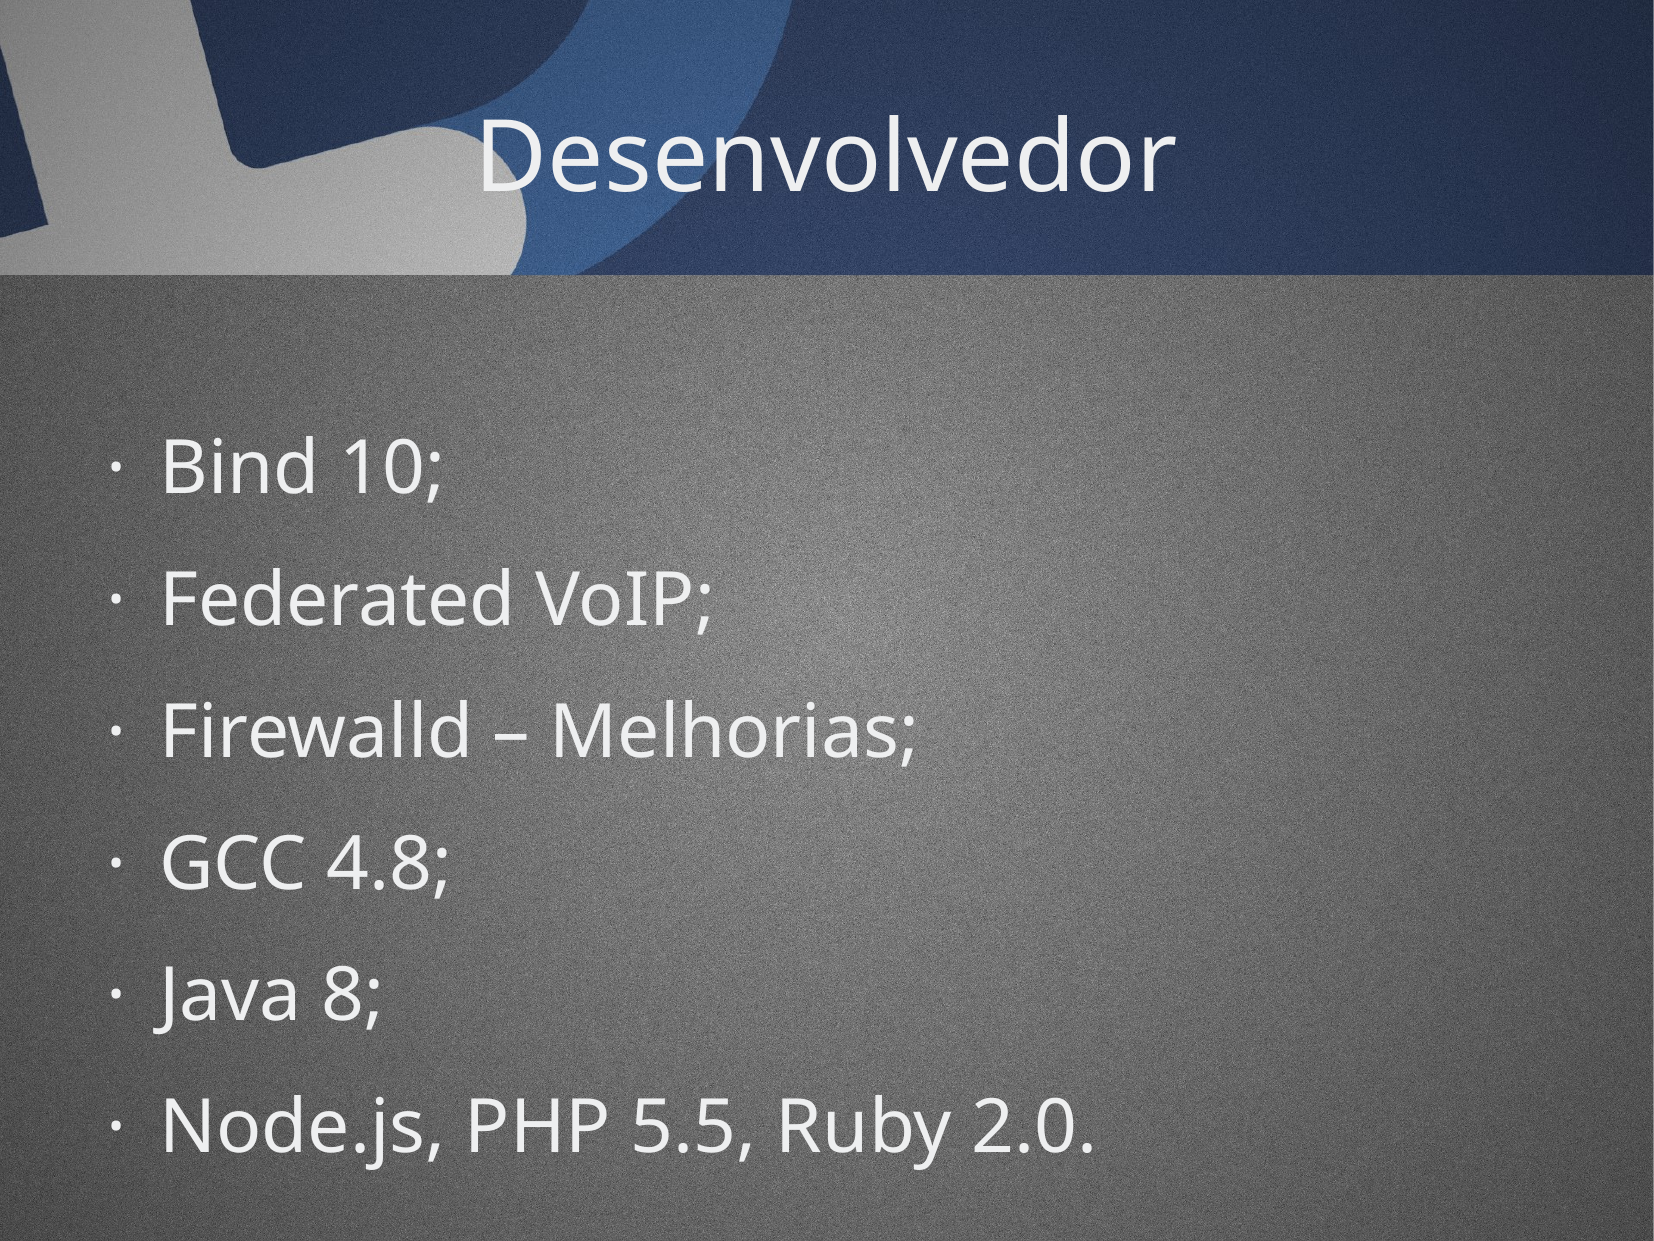

# Desenvolvedor
Bind 10;
Federated VoIP;
Firewalld – Melhorias;
GCC 4.8;
Java 8;
Node.js, PHP 5.5, Ruby 2.0.